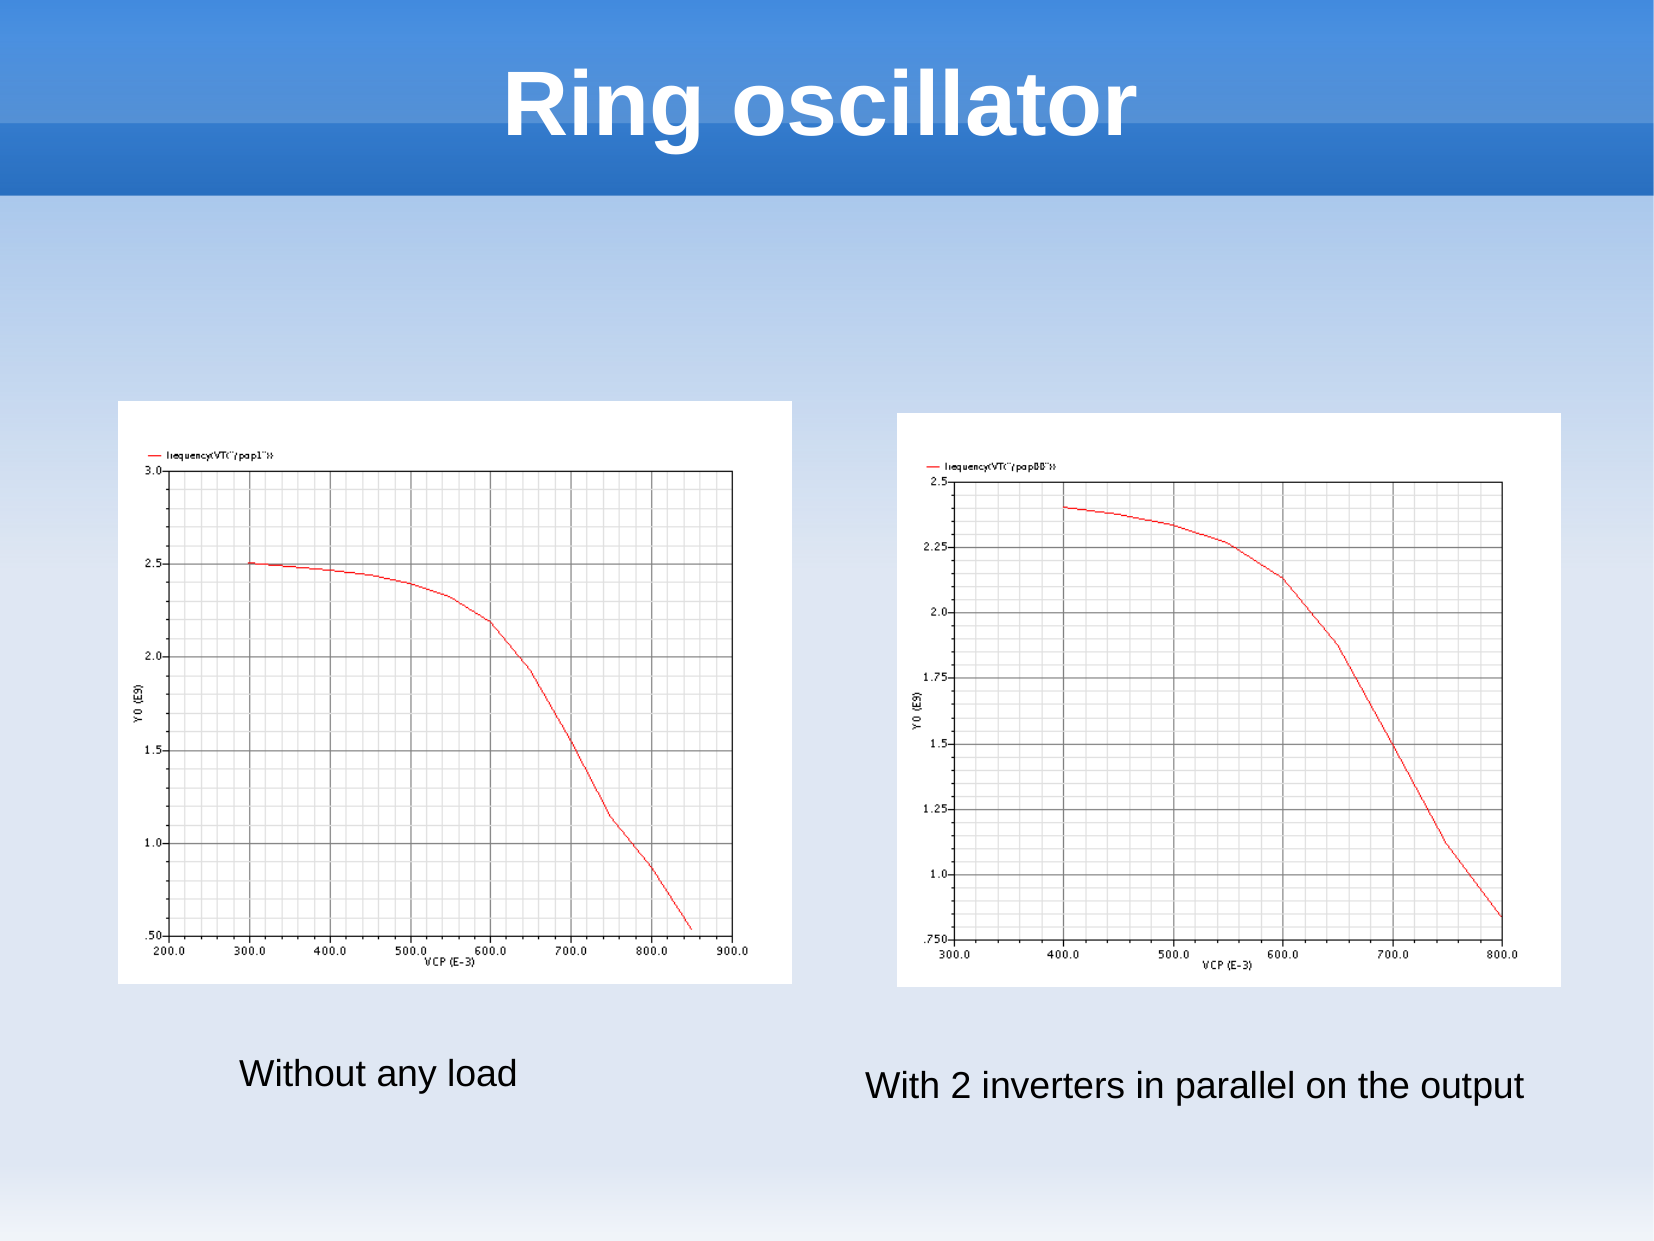

# Ring oscillator
Without any load
With 2 inverters in parallel on the output